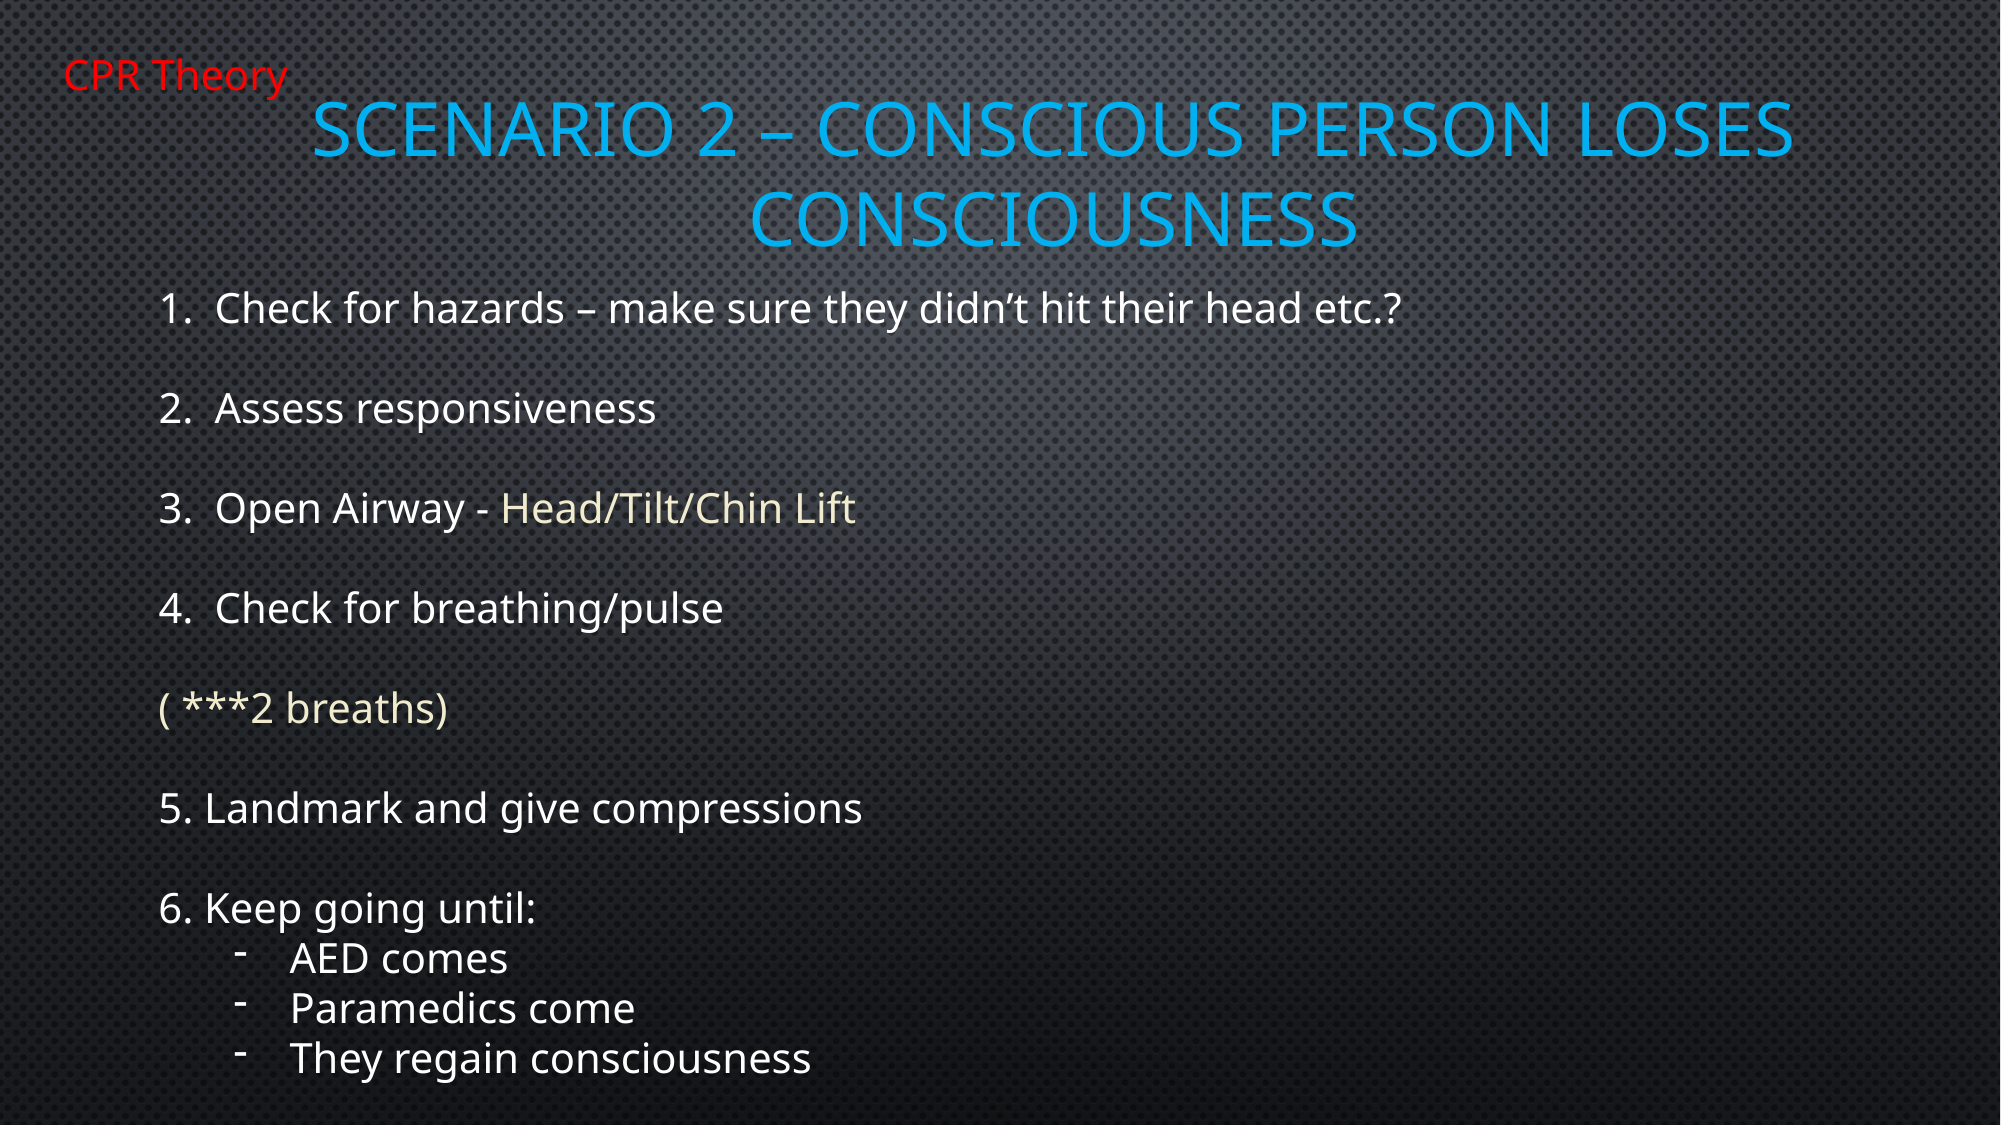

CPR Theory
SCENARIO 2 – CONSCIOUS PERSON LOSES CONSCIOUSNESS
Check for hazards – make sure they didn’t hit their head etc.?
Assess responsiveness
Open Airway - Head/Tilt/Chin Lift
Check for breathing/pulse
( ***2 breaths)
5. Landmark and give compressions
6. Keep going until:
AED comes
Paramedics come
They regain consciousness